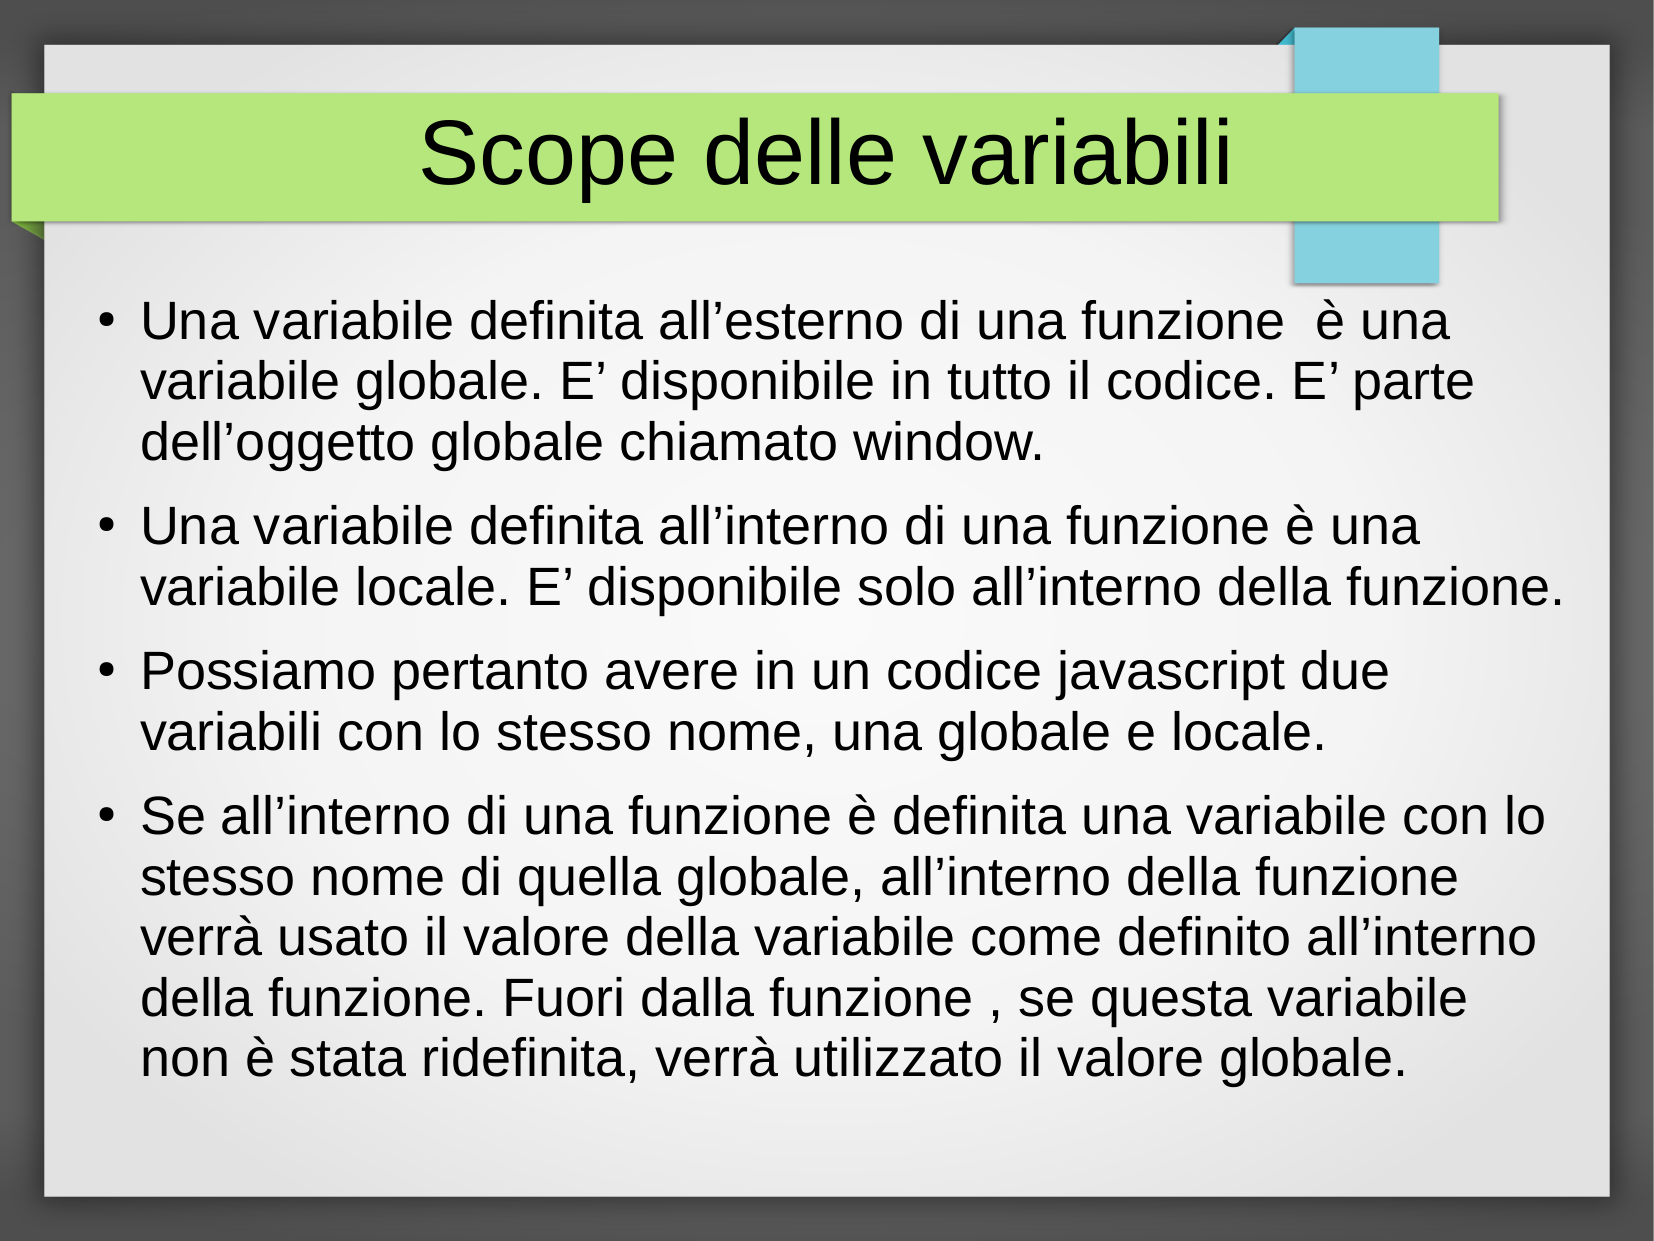

# Scope delle variabili
Una variabile definita all’esterno di una funzione è una variabile globale. E’ disponibile in tutto il codice. E’ parte dell’oggetto globale chiamato window.
Una variabile definita all’interno di una funzione è una variabile locale. E’ disponibile solo all’interno della funzione.
Possiamo pertanto avere in un codice javascript due variabili con lo stesso nome, una globale e locale.
Se all’interno di una funzione è definita una variabile con lo stesso nome di quella globale, all’interno della funzione verrà usato il valore della variabile come definito all’interno della funzione. Fuori dalla funzione , se questa variabile non è stata ridefinita, verrà utilizzato il valore globale.